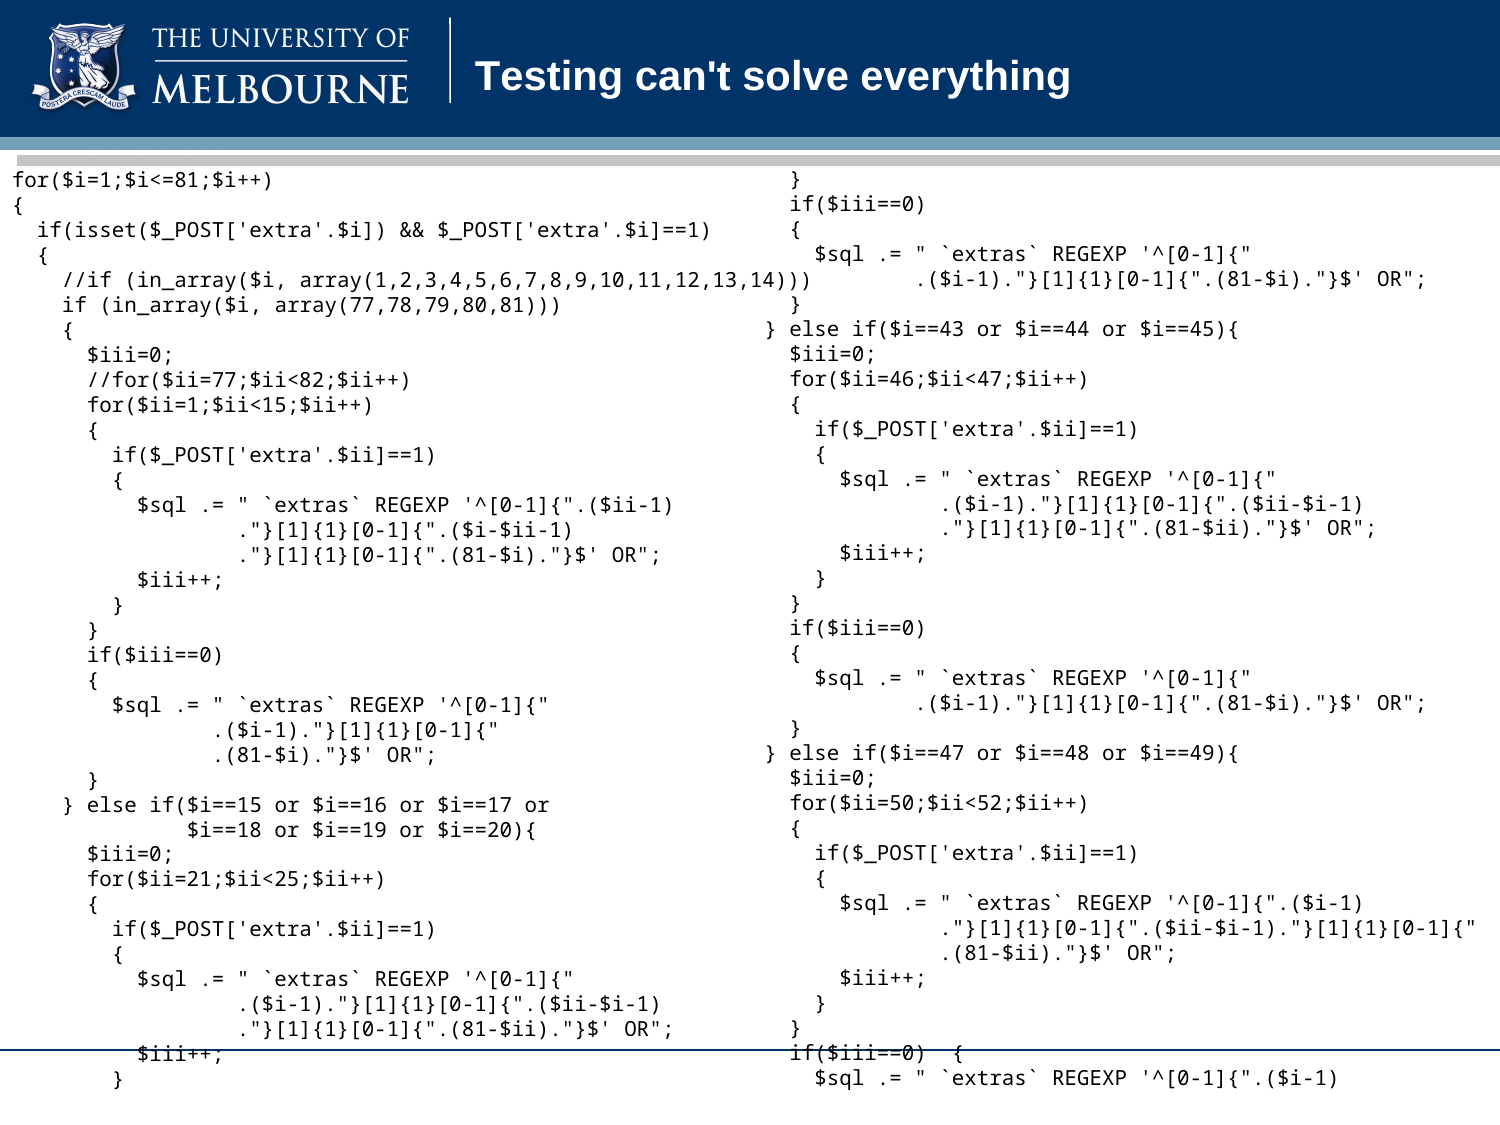

# Testing can't solve everything
 }
 if($iii==0)
 {
 $sql .= " `extras` REGEXP '^[0-1]{"
 .($i-1)."}[1]{1}[0-1]{".(81-$i)."}$' OR";
 }
 } else if($i==43 or $i==44 or $i==45){
 $iii=0;
 for($ii=46;$ii<47;$ii++)
 {
 if($_POST['extra'.$ii]==1)
 {
 $sql .= " `extras` REGEXP '^[0-1]{"
 .($i-1)."}[1]{1}[0-1]{".($ii-$i-1)
 ."}[1]{1}[0-1]{".(81-$ii)."}$' OR";
 $iii++;
 }
 }
 if($iii==0)
 {
 $sql .= " `extras` REGEXP '^[0-1]{"
 .($i-1)."}[1]{1}[0-1]{".(81-$i)."}$' OR";
 }
 } else if($i==47 or $i==48 or $i==49){
 $iii=0;
 for($ii=50;$ii<52;$ii++)
 {
 if($_POST['extra'.$ii]==1)
 {
 $sql .= " `extras` REGEXP '^[0-1]{".($i-1)
 ."}[1]{1}[0-1]{".($ii-$i-1)."}[1]{1}[0-1]{"
 .(81-$ii)."}$' OR";
 $iii++;
 }
 }
 if($iii==0) {
 $sql .= " `extras` REGEXP '^[0-1]{".($i-1)
 for($i=1;$i<=81;$i++)
 {
 if(isset($_POST['extra'.$i]) && $_POST['extra'.$i]==1)
 {
 //if (in_array($i, array(1,2,3,4,5,6,7,8,9,10,11,12,13,14)))
 if (in_array($i, array(77,78,79,80,81)))
 {
 $iii=0;
 //for($ii=77;$ii<82;$ii++)
 for($ii=1;$ii<15;$ii++)
 {
 if($_POST['extra'.$ii]==1)
 {
 $sql .= " `extras` REGEXP '^[0-1]{".($ii-1)
 ."}[1]{1}[0-1]{".($i-$ii-1)
 ."}[1]{1}[0-1]{".(81-$i)."}$' OR";
 $iii++;
 }
 }
 if($iii==0)
 {
 $sql .= " `extras` REGEXP '^[0-1]{"
 .($i-1)."}[1]{1}[0-1]{"
 .(81-$i)."}$' OR";
 }
 } else if($i==15 or $i==16 or $i==17 or
 $i==18 or $i==19 or $i==20){
 $iii=0;
 for($ii=21;$ii<25;$ii++)
 {
 if($_POST['extra'.$ii]==1)
 {
 $sql .= " `extras` REGEXP '^[0-1]{"
 .($i-1)."}[1]{1}[0-1]{".($ii-$i-1)
 ."}[1]{1}[0-1]{".(81-$ii)."}$' OR";
 $iii++;
 }